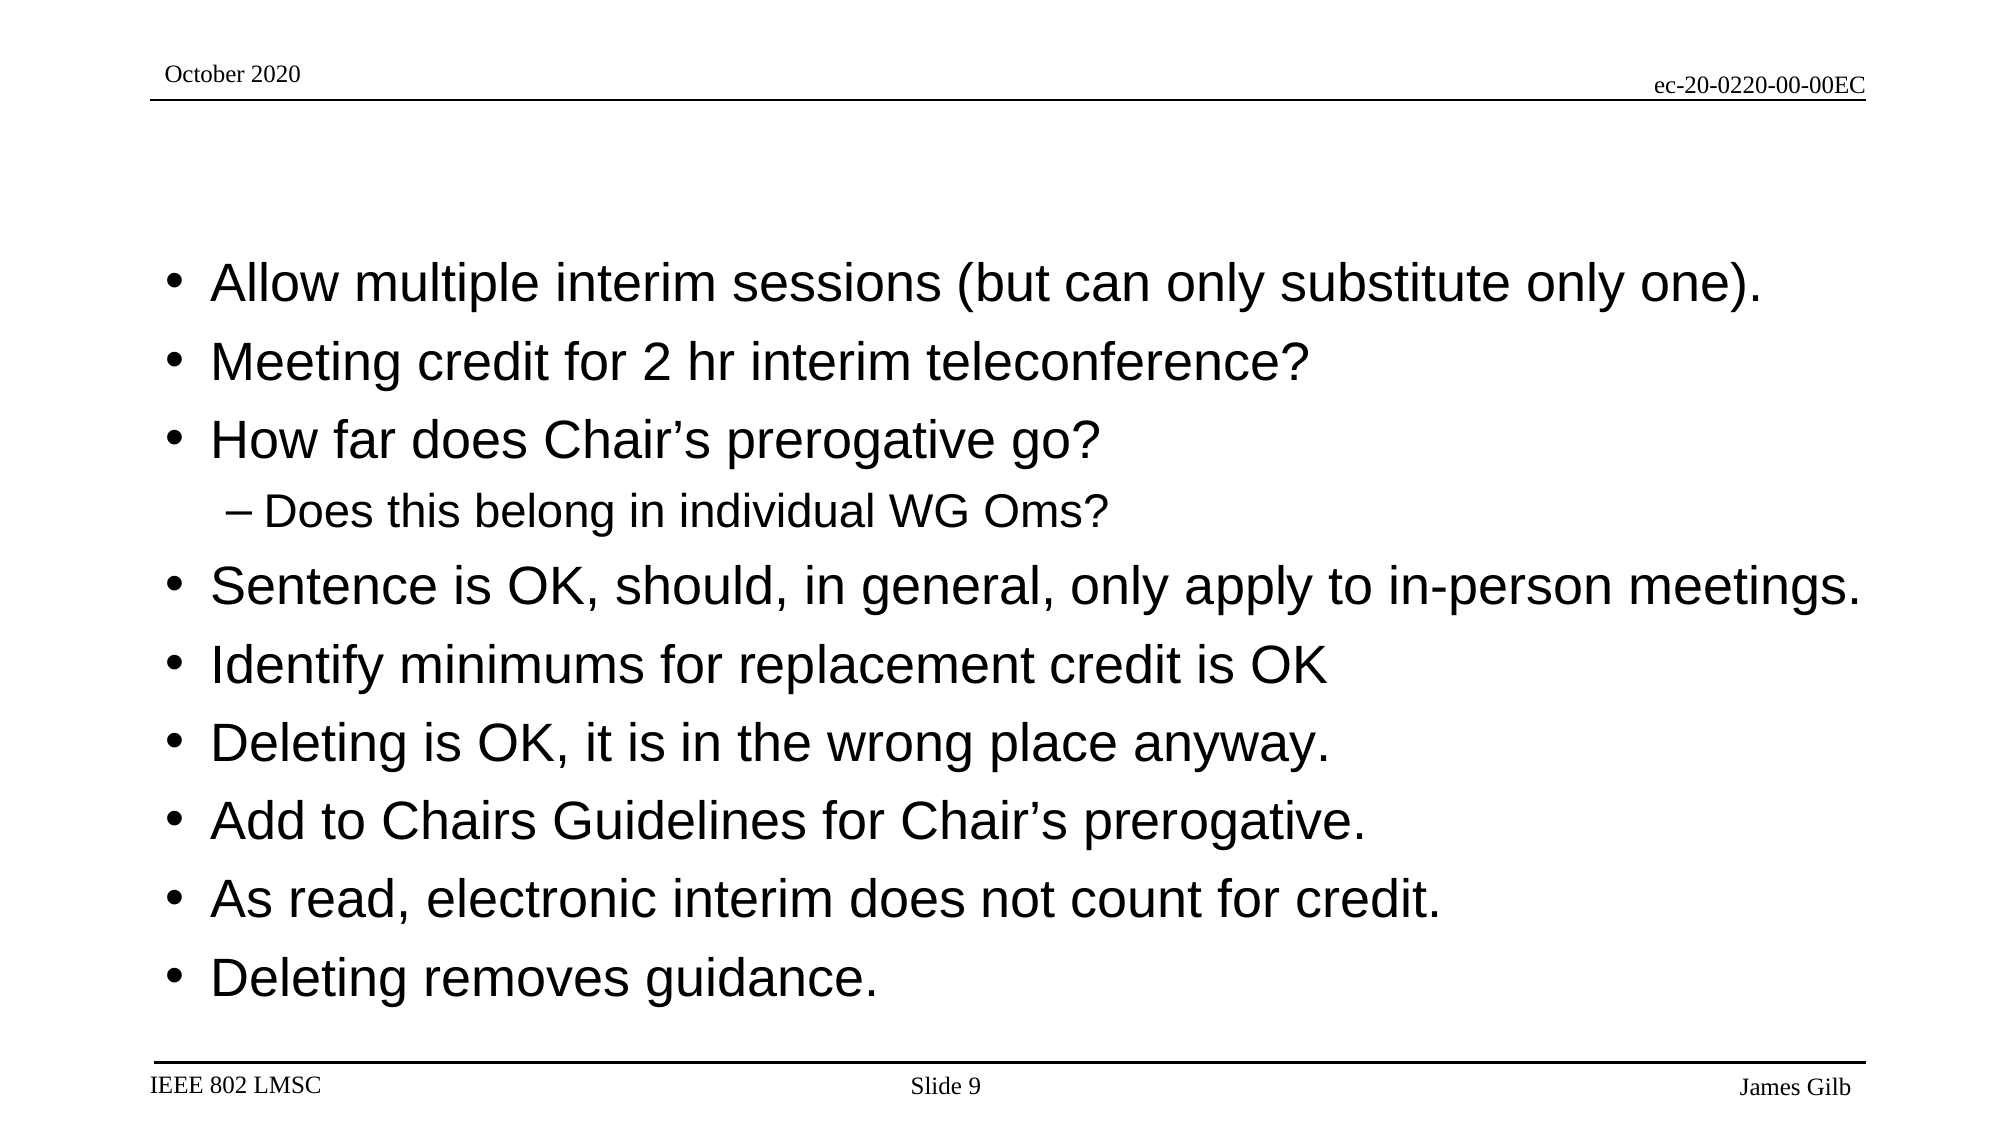

#
Allow multiple interim sessions (but can only substitute only one).
Meeting credit for 2 hr interim teleconference?
How far does Chair’s prerogative go?
Does this belong in individual WG Oms?
Sentence is OK, should, in general, only apply to in-person meetings.
Identify minimums for replacement credit is OK
Deleting is OK, it is in the wrong place anyway.
Add to Chairs Guidelines for Chair’s prerogative.
As read, electronic interim does not count for credit.
Deleting removes guidance.
9